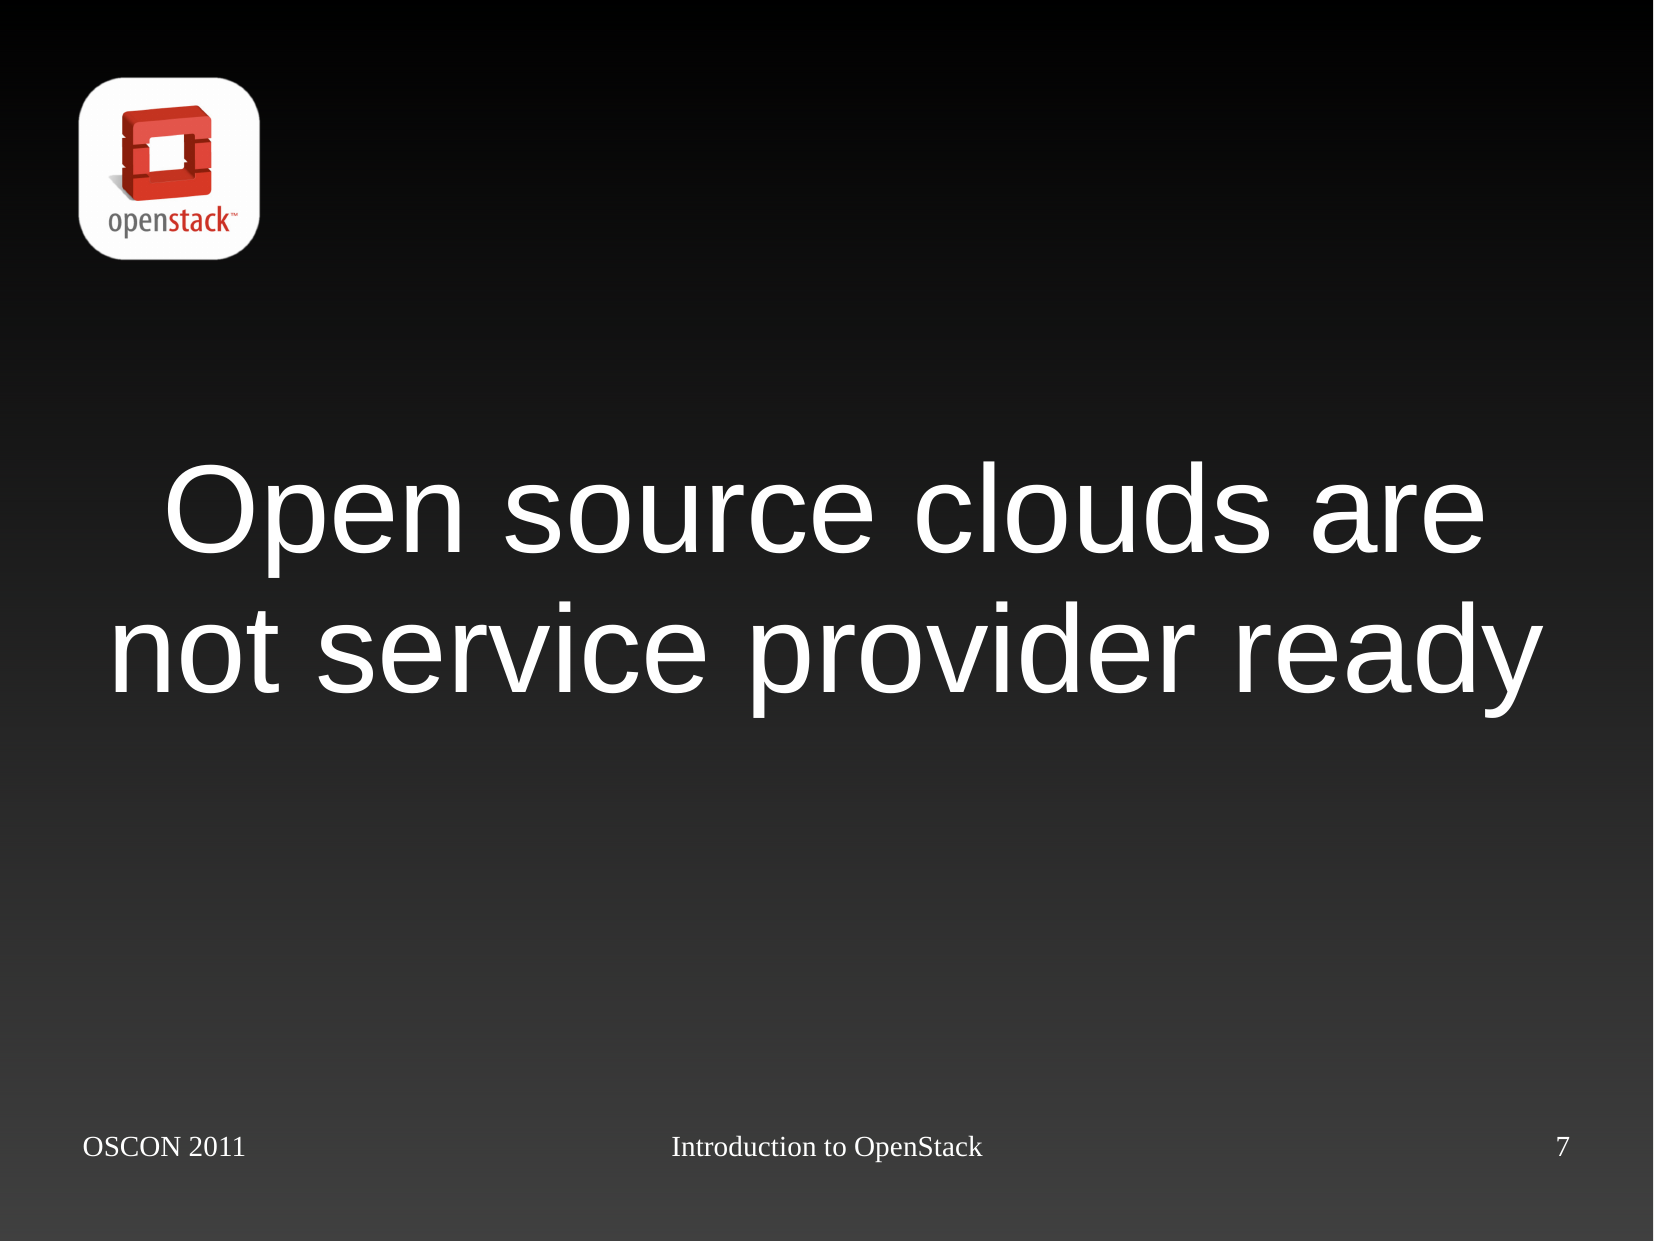

# Open source clouds are not service provider ready
OSCON 2011
Introduction to OpenStack
7